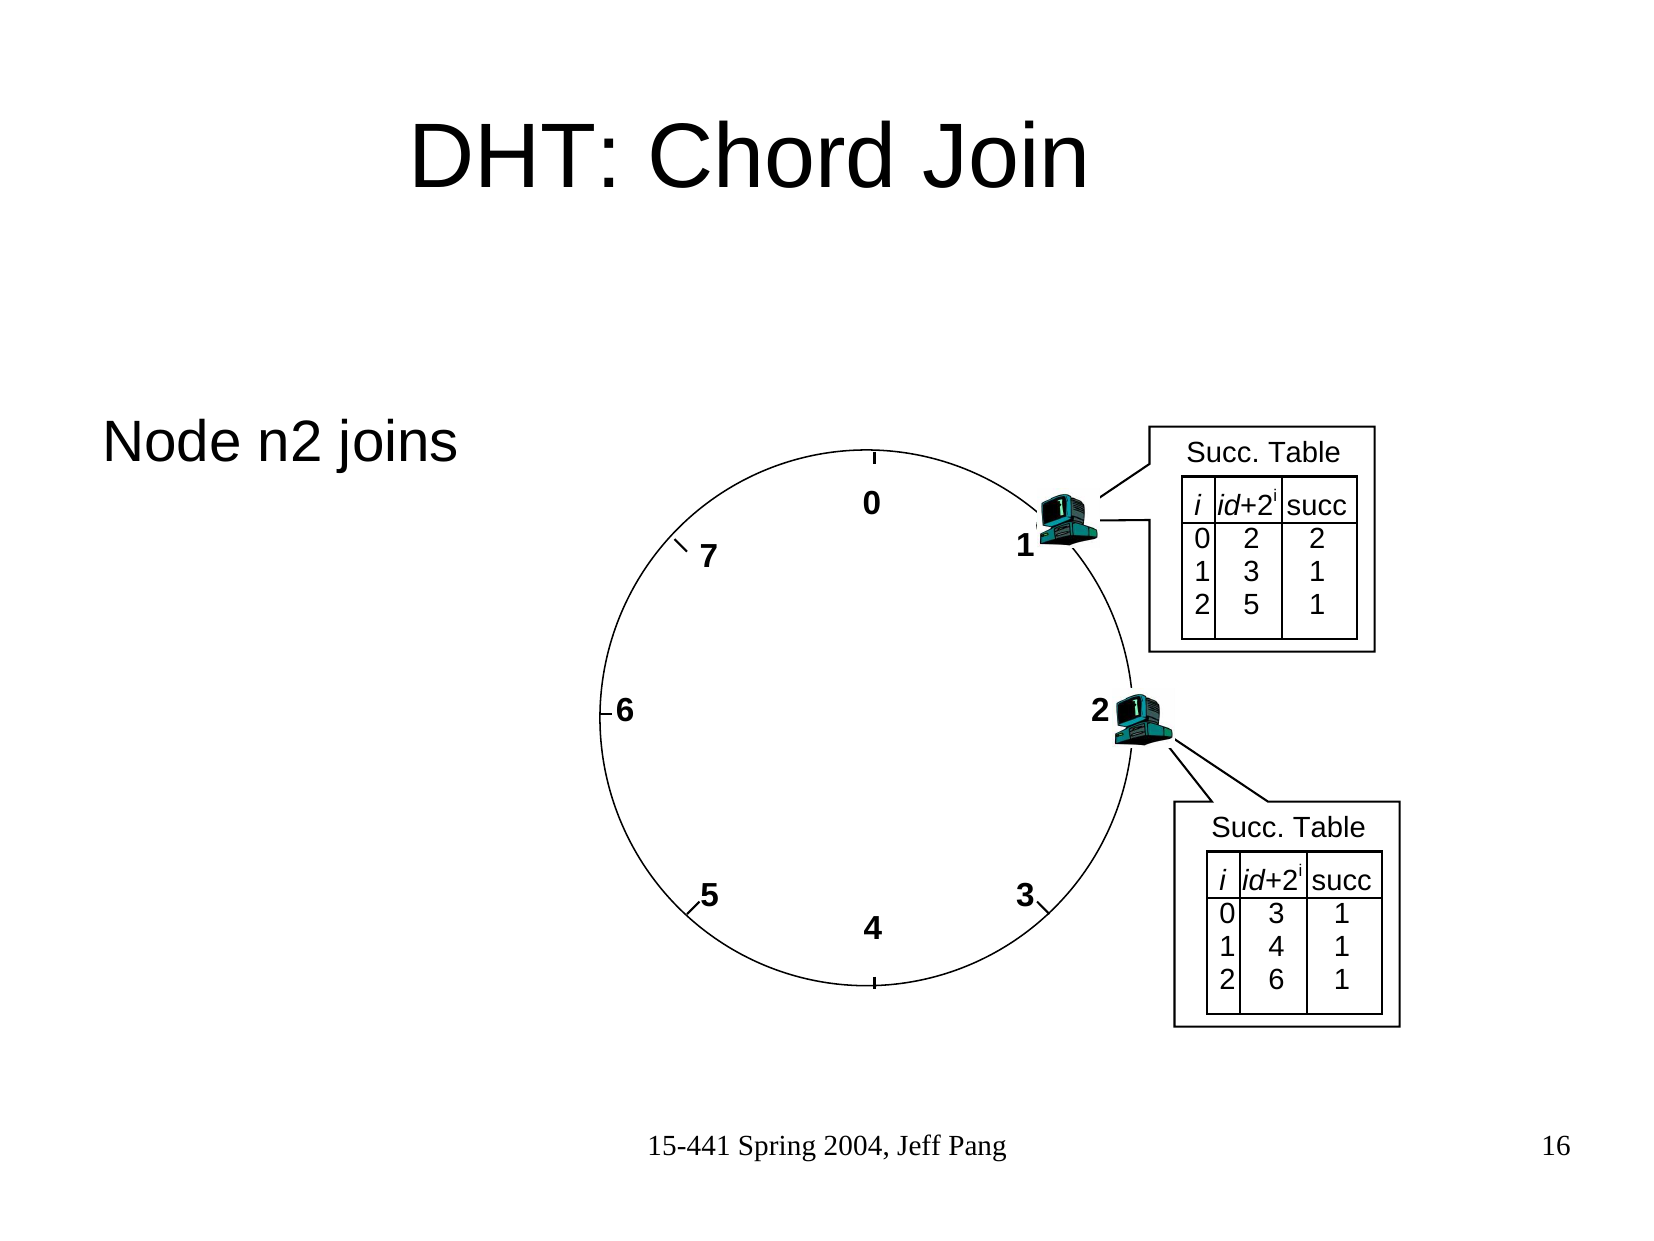

# DHT: Chord Join
Node n2 joins
Succ. Table
0
i id+2i succ
0 2 2
1 3 1
2 5 1
1
7
6
2
Succ. Table
i id+2i succ
0 3 1
1 4 1
2 6 1
5
3
4
15-441 Spring 2004, Jeff Pang
16